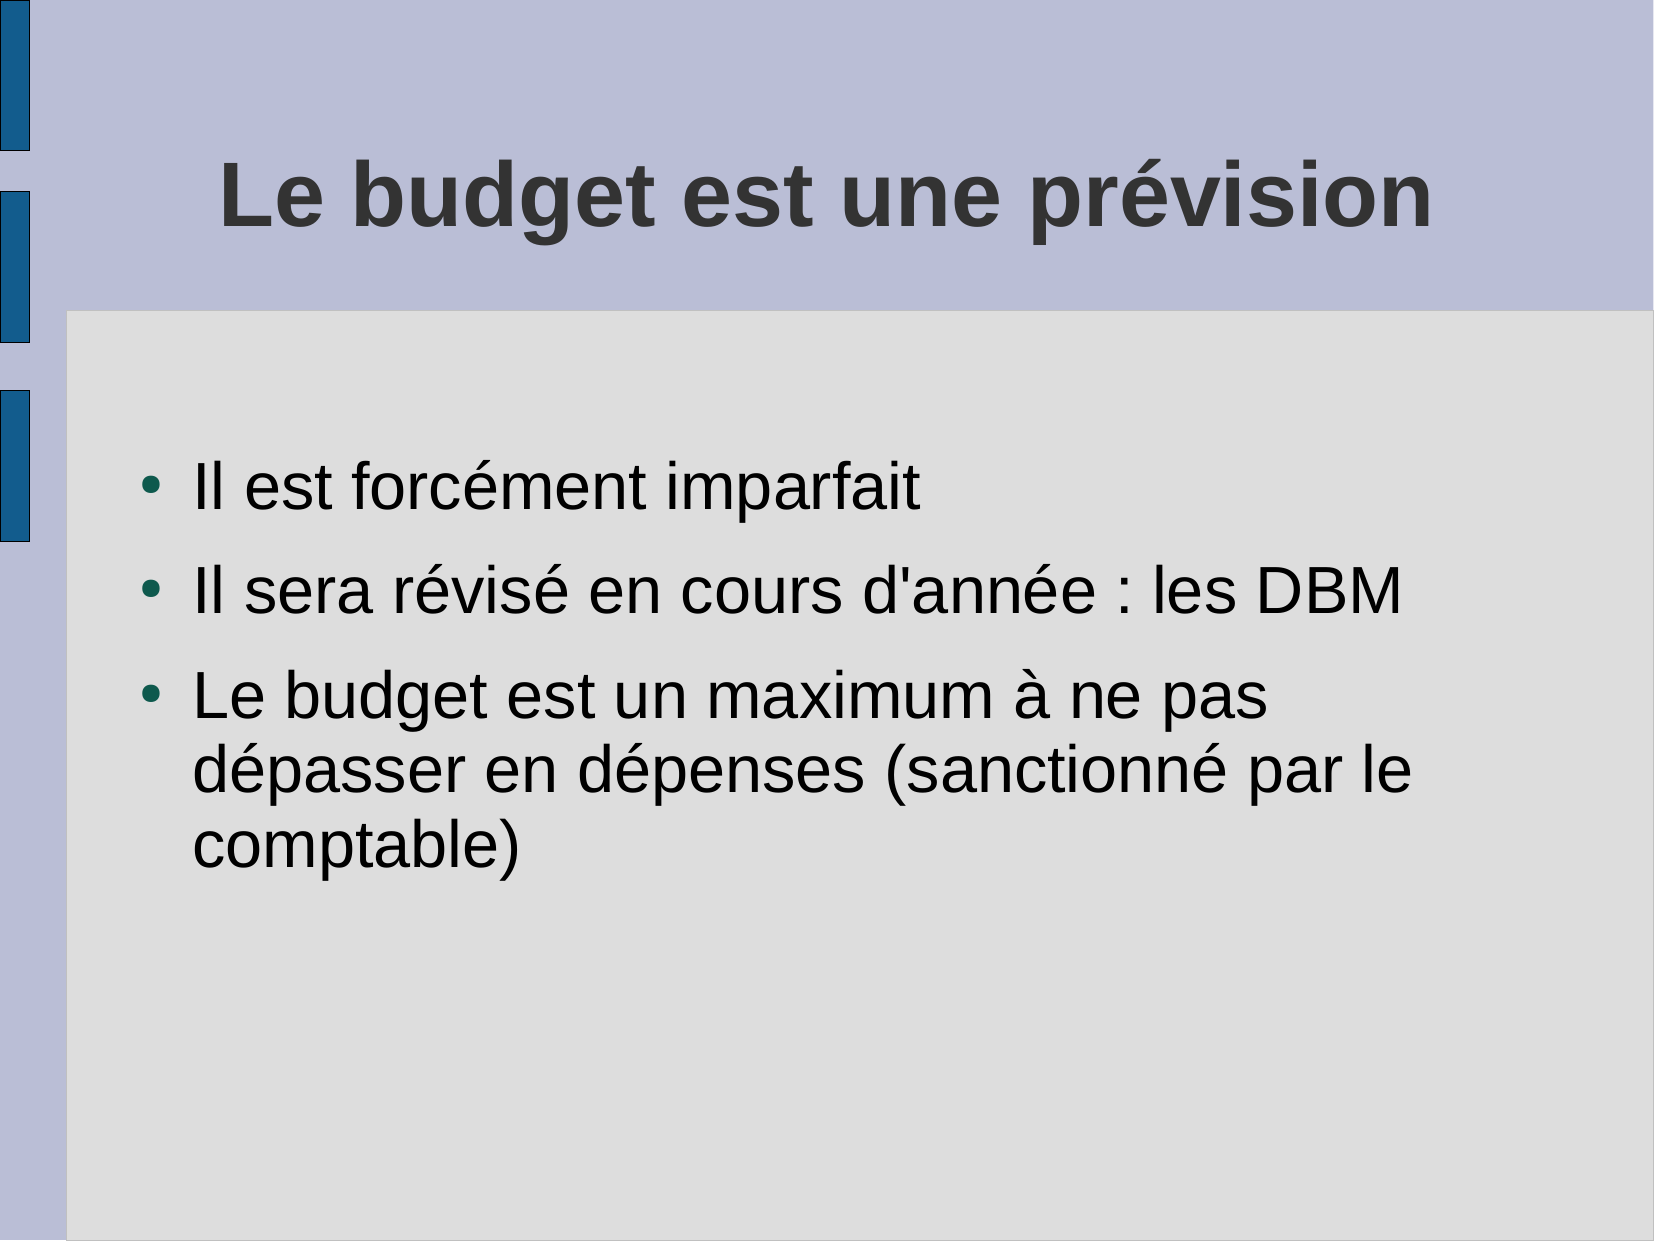

# Le budget est une prévision
Il est forcément imparfait
Il sera révisé en cours d'année : les DBM
Le budget est un maximum à ne pas dépasser en dépenses (sanctionné par le comptable)